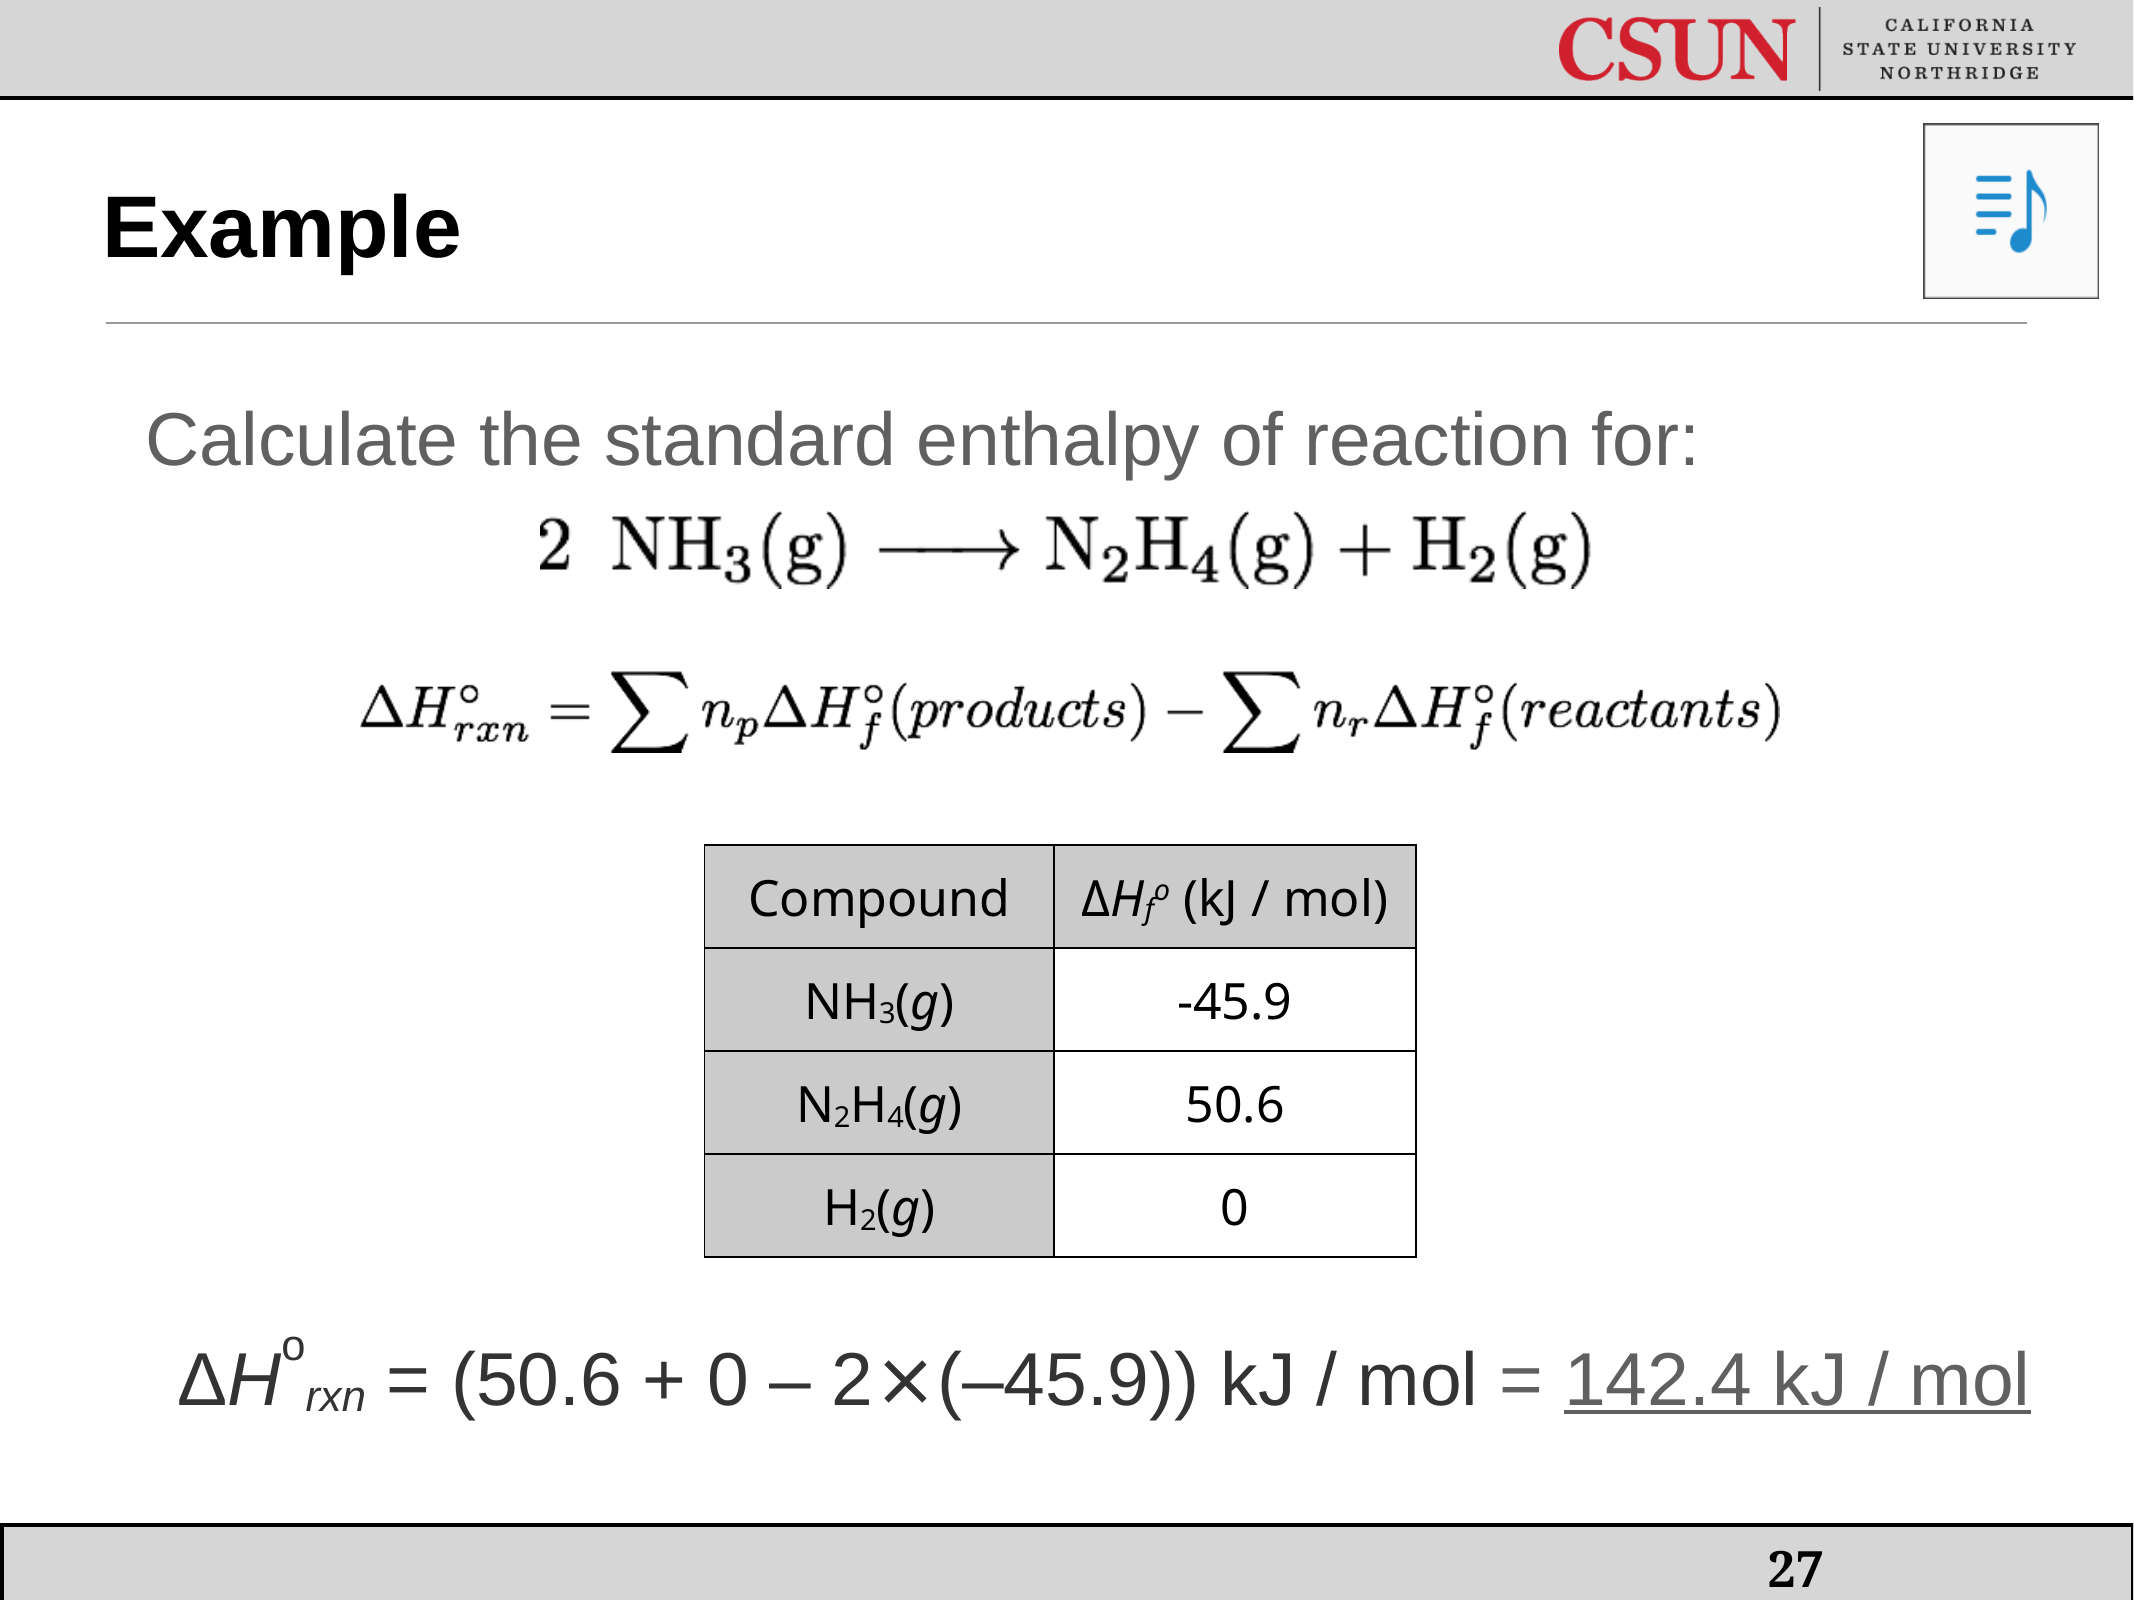

# Example
Calculate the standard enthalpy of reaction for:
| Compound | ΔHfo (kJ / mol) |
| --- | --- |
| NH3(g) | -45.9 |
| N2H4(g) | 50.6 |
| H2(g) | 0 |
ΔHorxn = (50.6 + 0 – 2⨯(–45.9)) kJ / mol = 142.4 kJ / mol
27